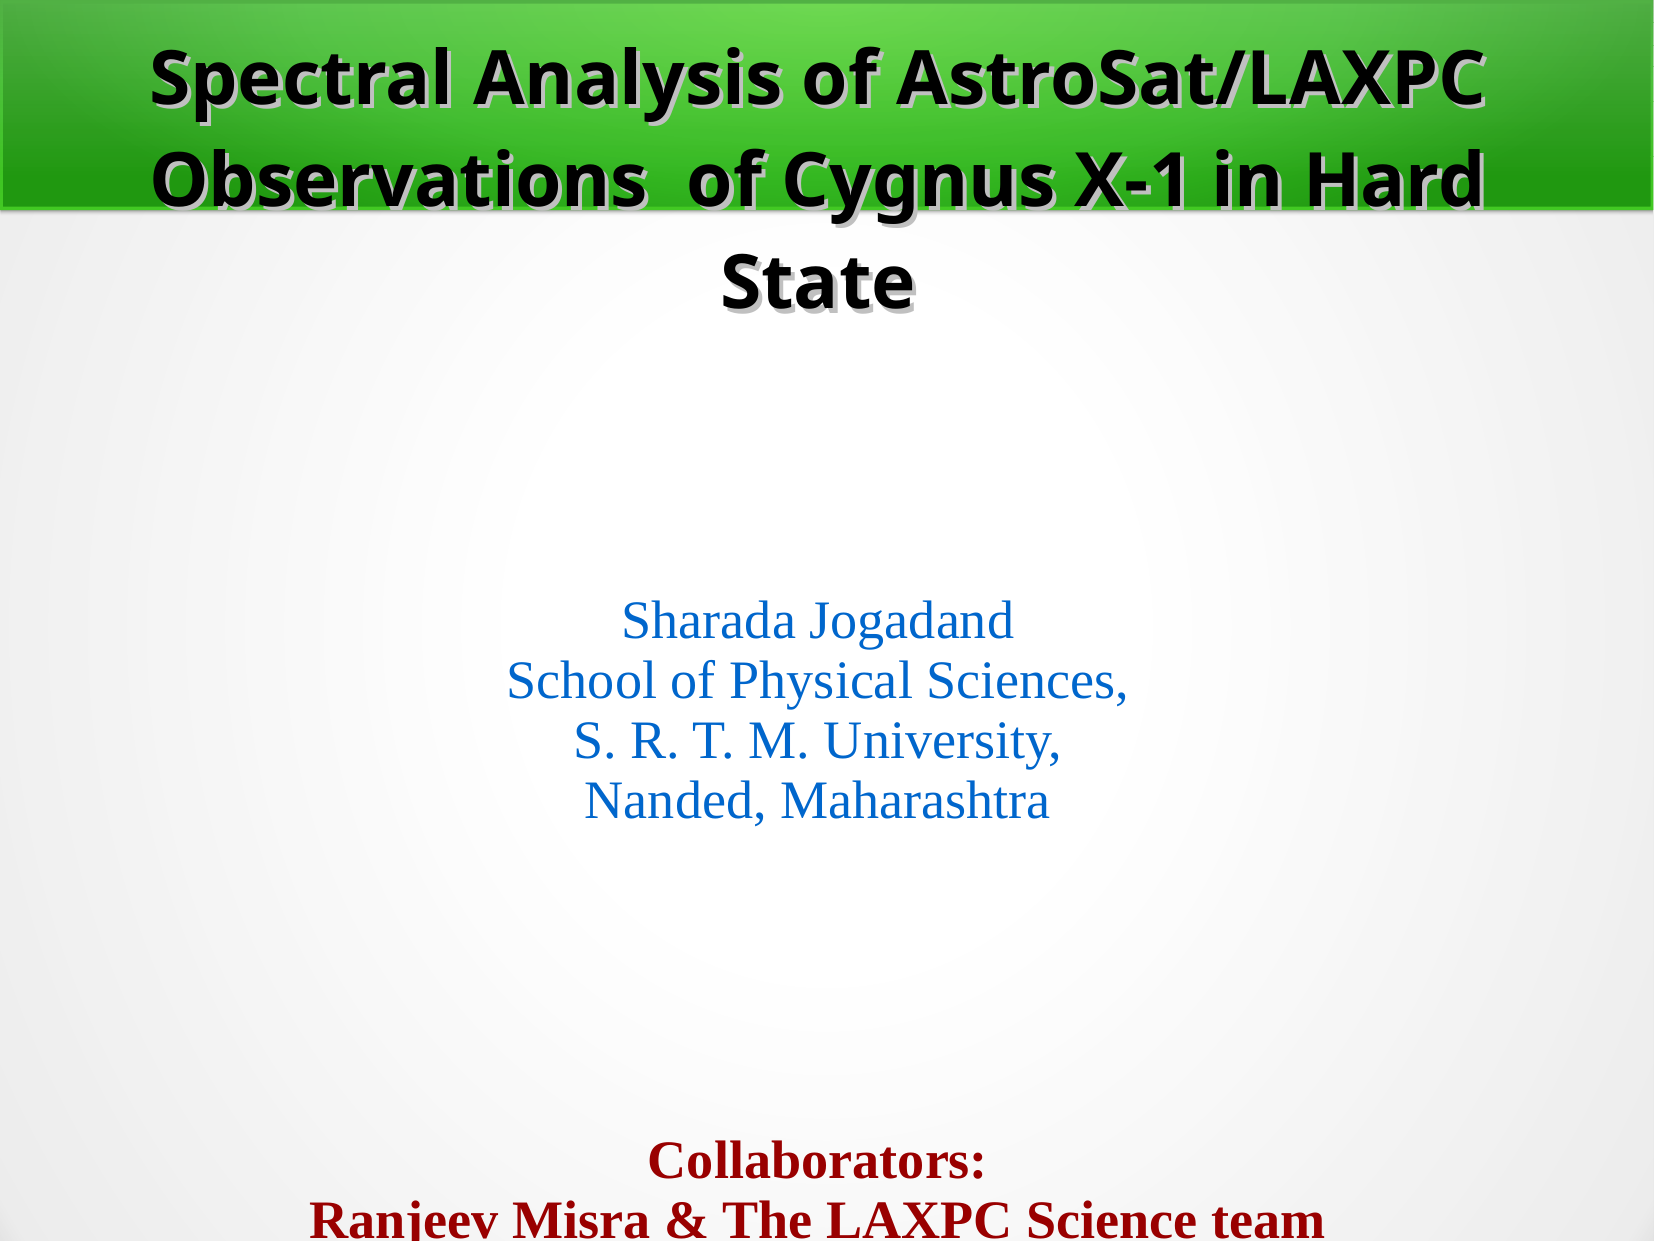

Spectral Analysis of AstroSat/LAXPC Observations of Cygnus X-1 in Hard State
Sharada Jogadand
School of Physical Sciences,
S. R. T. M. University,
Nanded, Maharashtra
Collaborators:
Ranjeev Misra & The LAXPC Science team